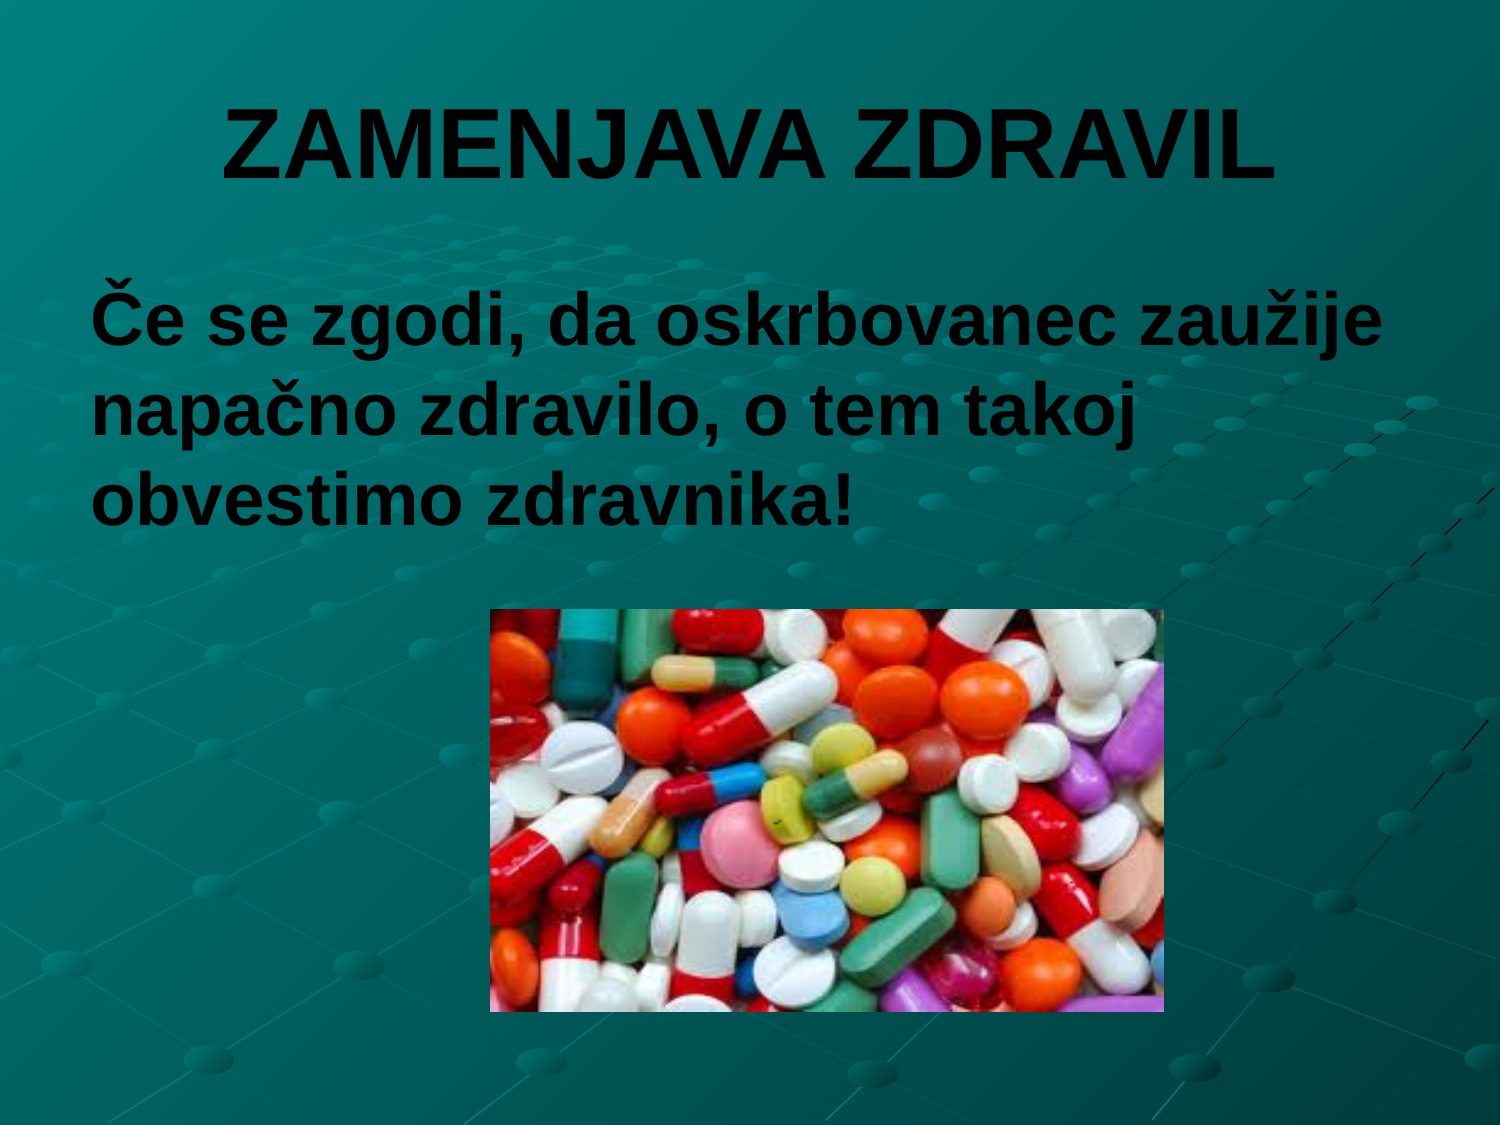

# ZAMENJAVA ZDRAVIL
Če se zgodi, da oskrbovanec zaužije napačno zdravilo, o tem takoj obvestimo zdravnika!